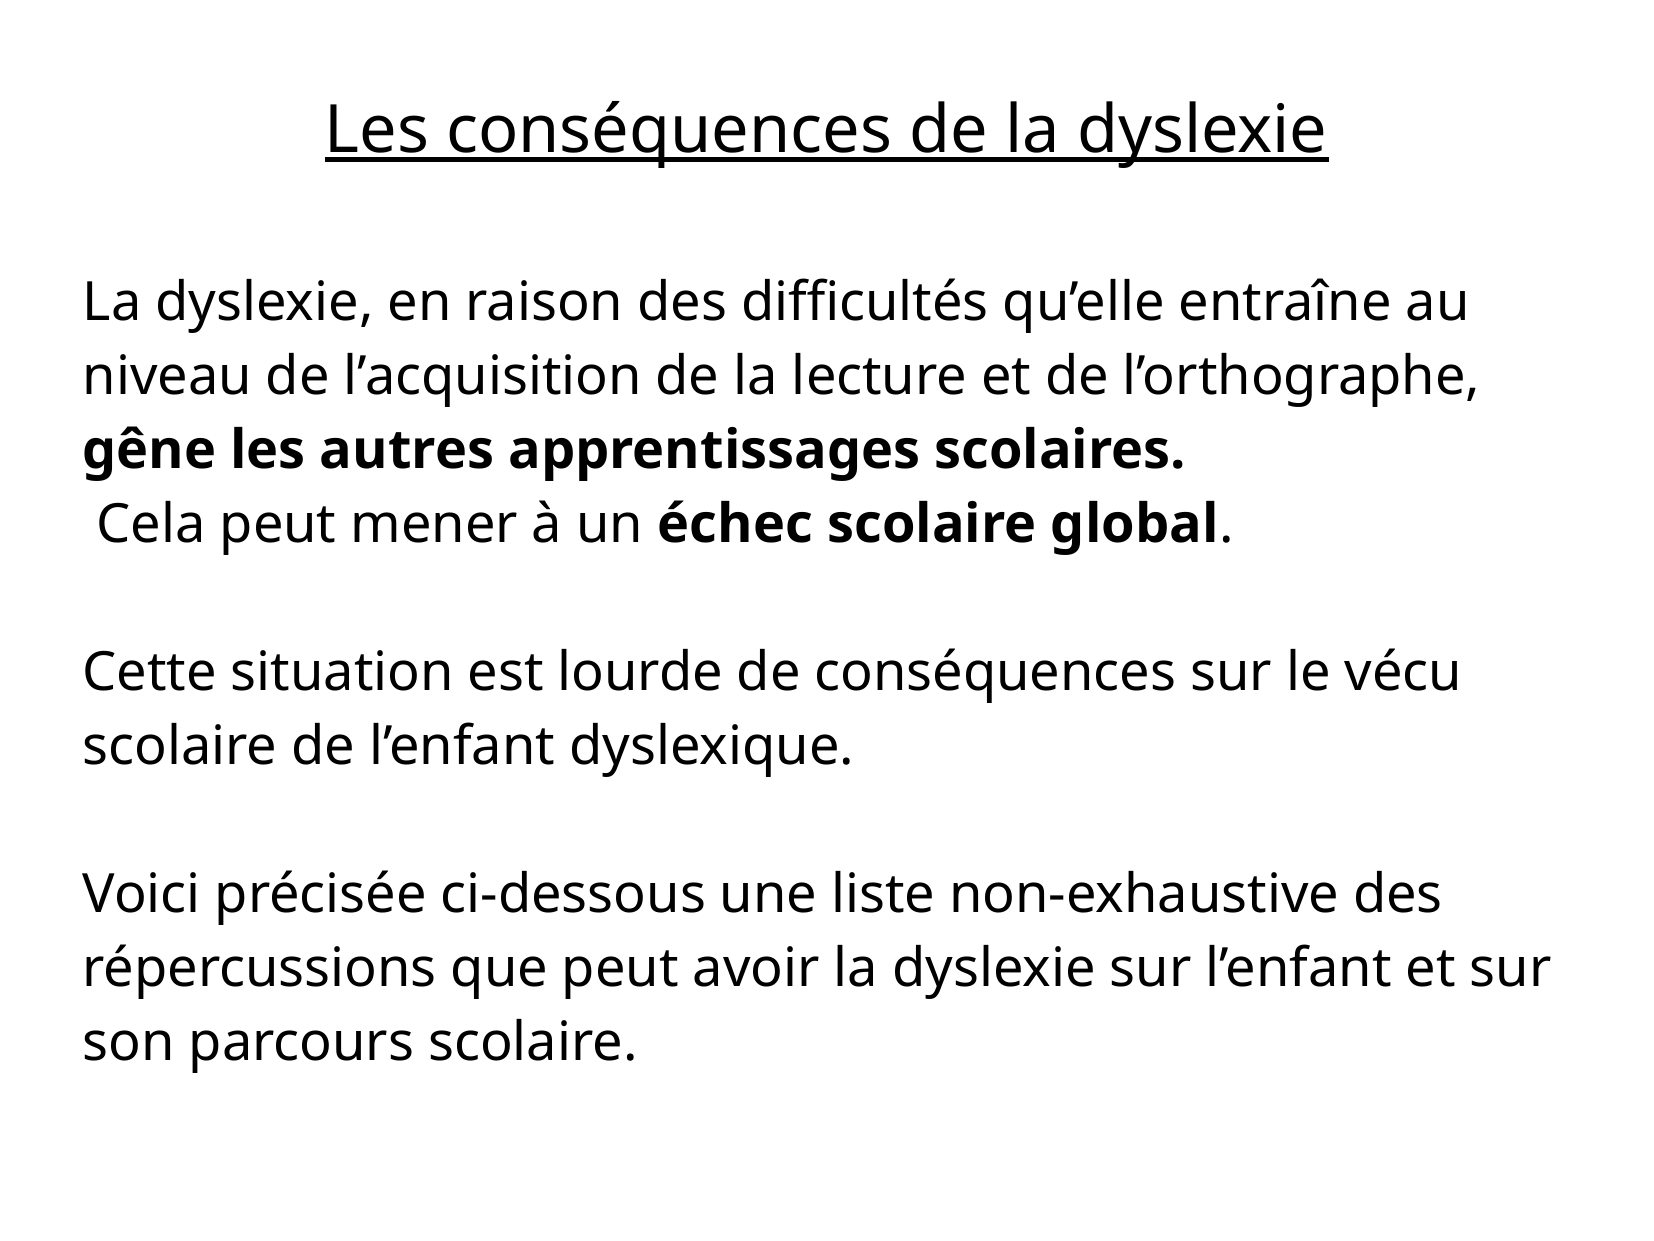

# Les conséquences de la dyslexie
La dyslexie, en raison des difficultés qu’elle entraîne au niveau de l’acquisition de la lecture et de l’orthographe, gêne les autres apprentissages scolaires.
 Cela peut mener à un échec scolaire global.
Cette situation est lourde de conséquences sur le vécu scolaire de l’enfant dyslexique.
Voici précisée ci-dessous une liste non-exhaustive des répercussions que peut avoir la dyslexie sur l’enfant et sur son parcours scolaire.